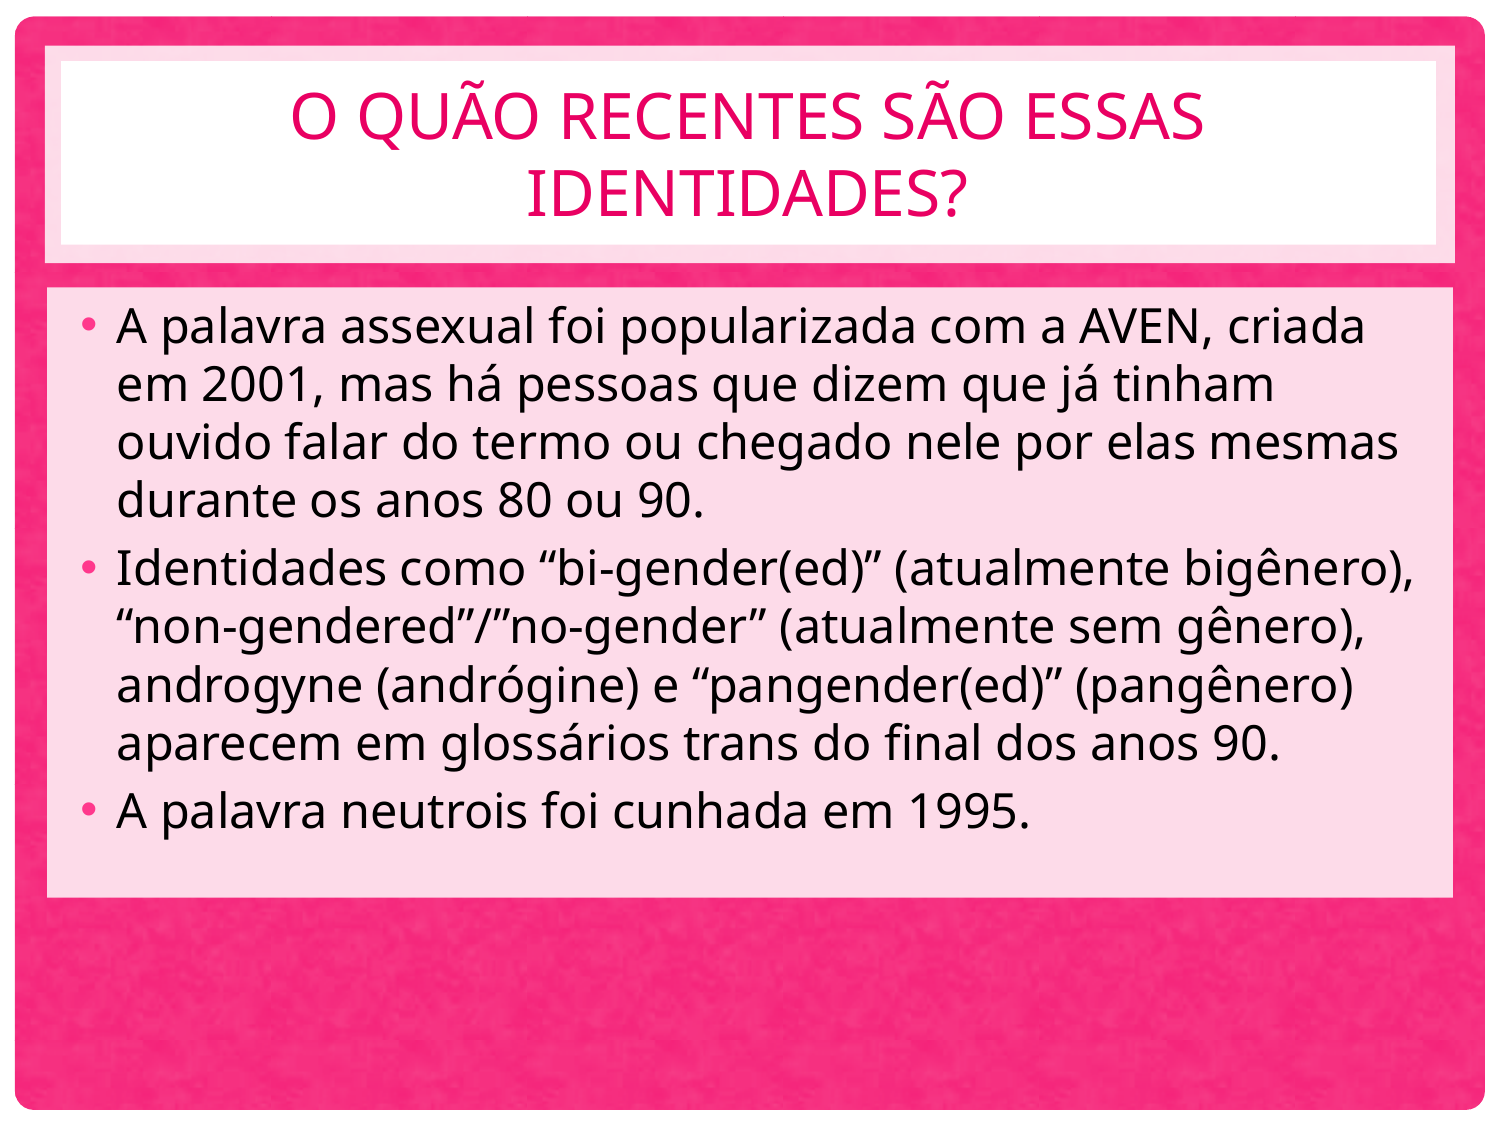

# O quão recentes são essas identidades?
A palavra assexual foi popularizada com a AVEN, criada em 2001, mas há pessoas que dizem que já tinham ouvido falar do termo ou chegado nele por elas mesmas durante os anos 80 ou 90.
Identidades como “bi-gender(ed)” (atualmente bigênero), “non-gendered”/”no-gender” (atualmente sem gênero), androgyne (andrógine) e “pangender(ed)” (pangênero) aparecem em glossários trans do final dos anos 90.
A palavra neutrois foi cunhada em 1995.